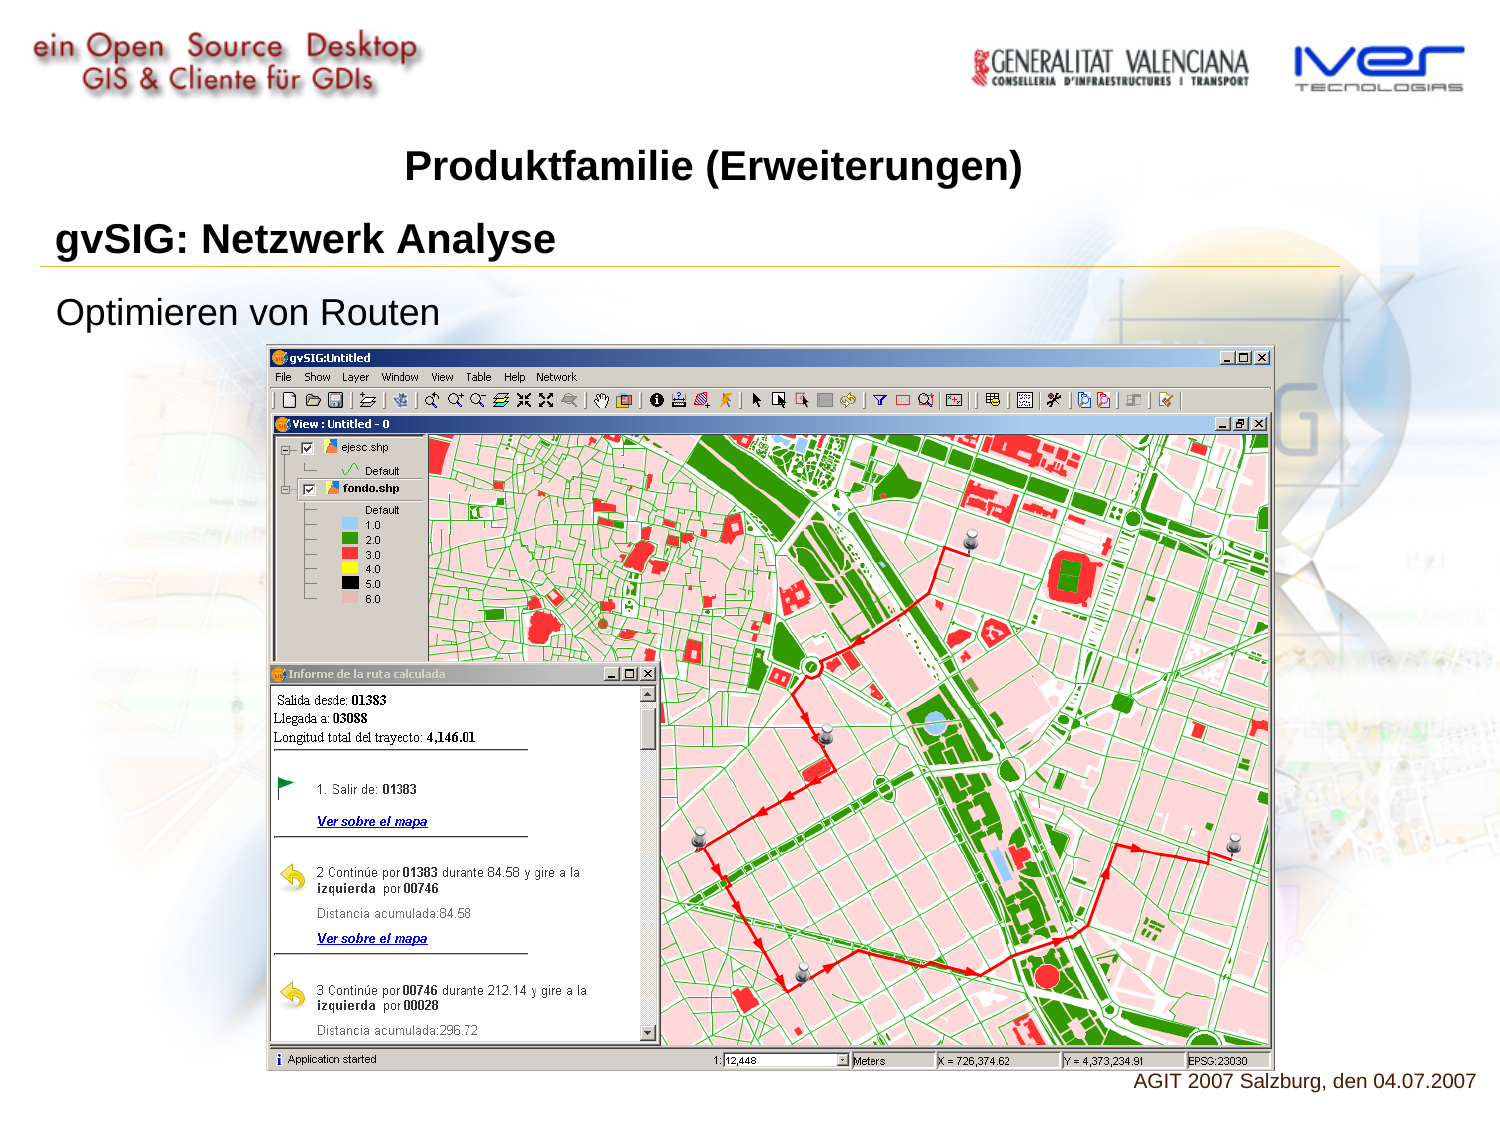

Produktfamilie (Erweiterungen)
gvSIG: Netzwerk Analyse
Optimieren von Routen
AGIT 2007 Salzburg, den 04.07.2007